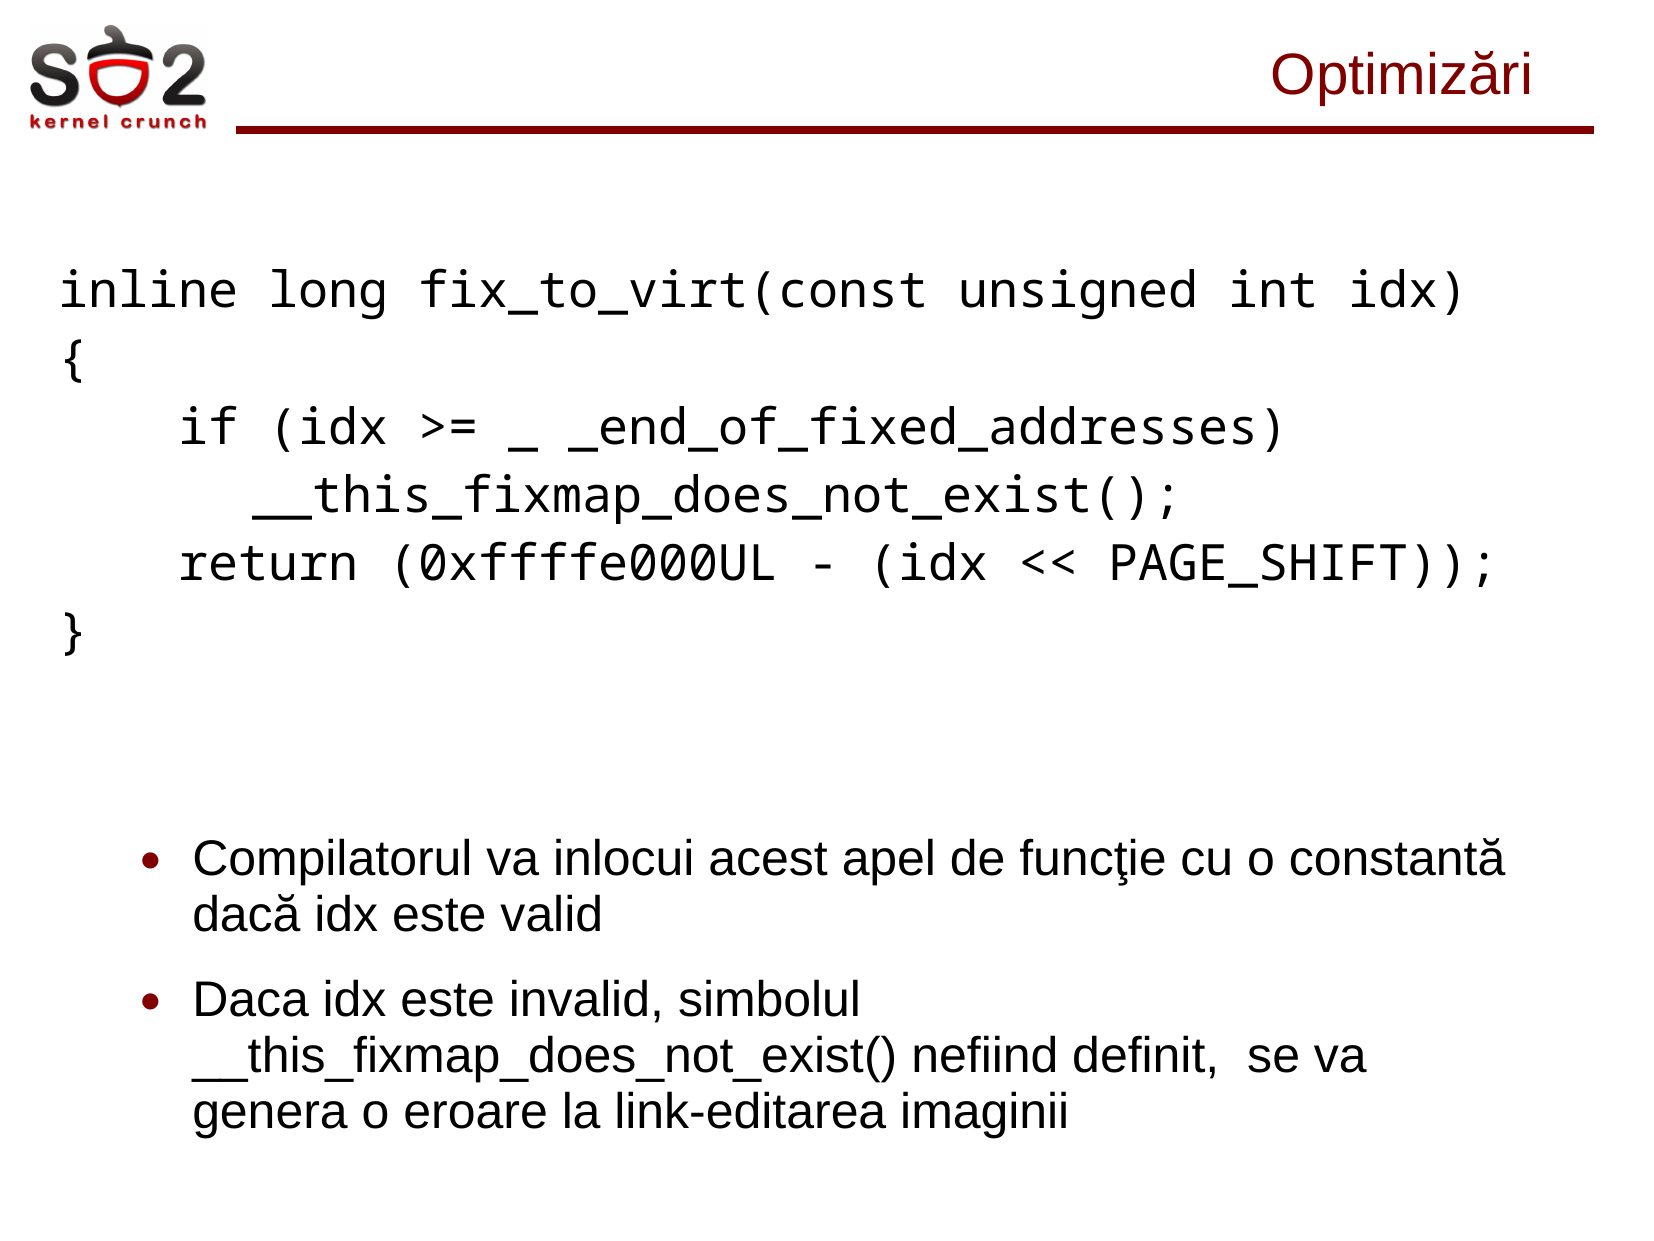

# Optimizări
inline long fix_to_virt(const unsigned int idx)
{
 if (idx >= _ _end_of_fixed_addresses)
	 __this_fixmap_does_not_exist();
 return (0xffffe000UL - (idx << PAGE_SHIFT));
}
Compilatorul va inlocui acest apel de funcţie cu o constantă dacă idx este valid
Daca idx este invalid, simbolul __this_fixmap_does_not_exist() nefiind definit, se va genera o eroare la link-editarea imaginii